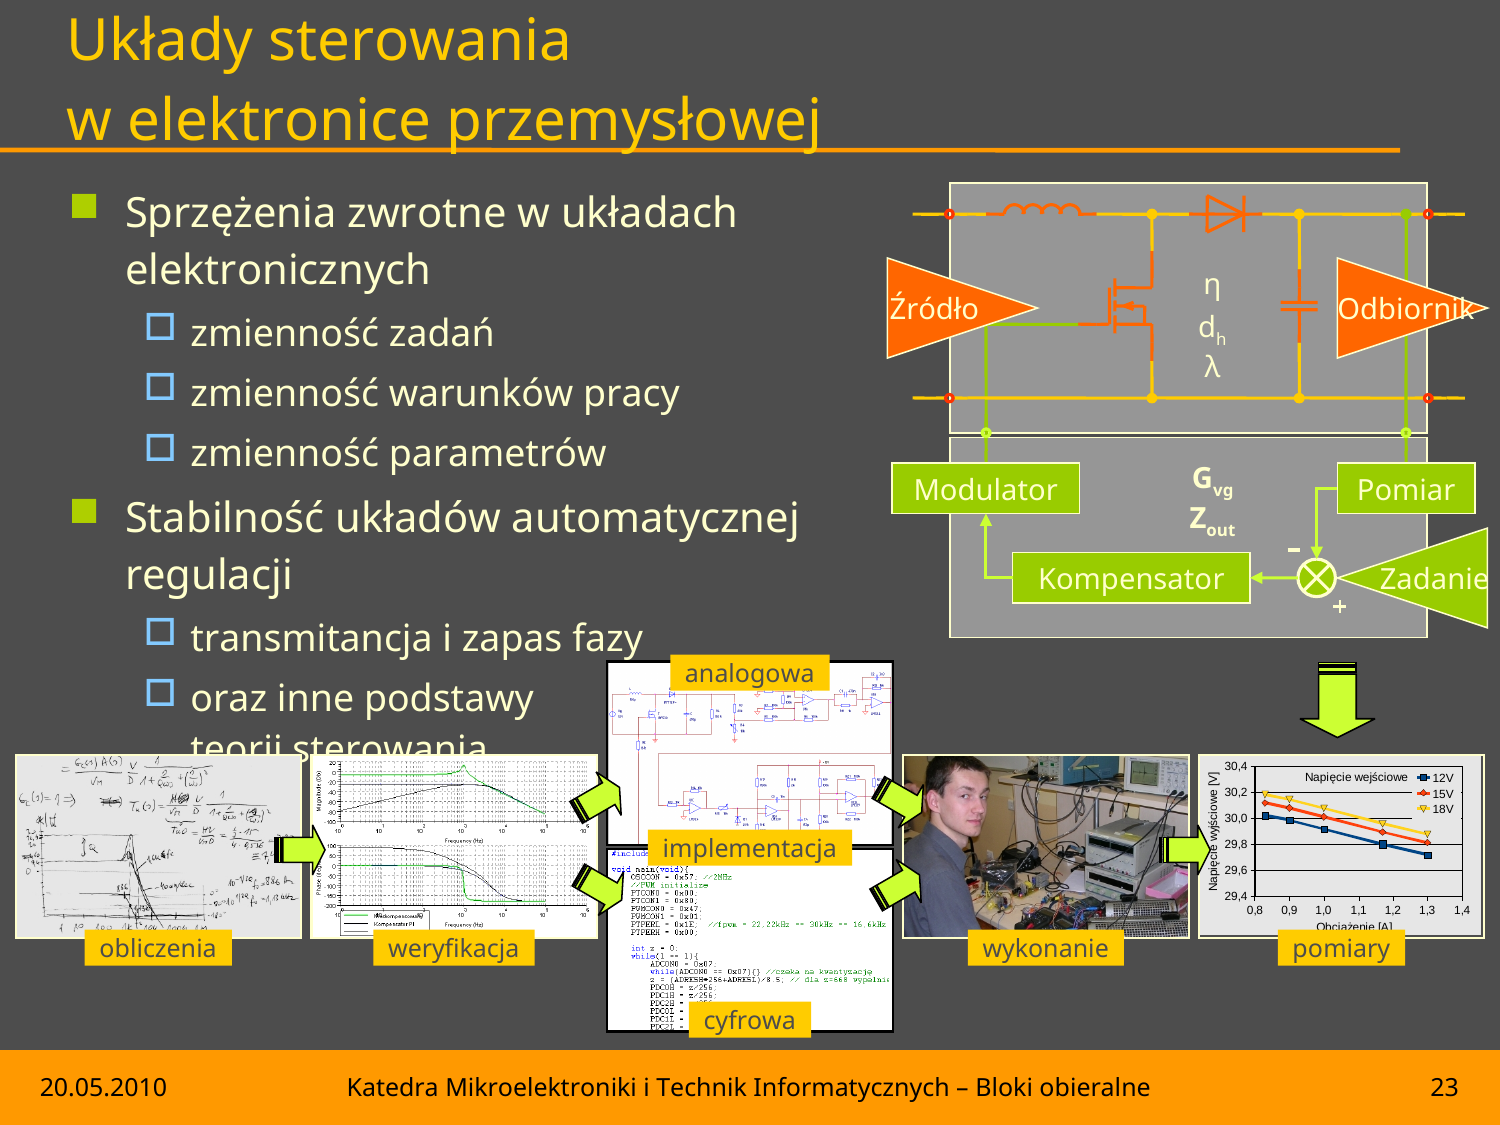

# Układy sterowania w elektronice przemysłowej
Sprzężenia zwrotne w układach elektronicznych
zmienność zadań
zmienność warunków pracy
zmienność parametrów
Stabilność układów automatycznej regulacji
transmitancja i zapas fazy
oraz inne podstawy
teorii sterowania
Źródło
η
dh
λ
Odbiornik
Gvg
Zout
Modulator
Pomiar
Zadanie
Kompensator
analogowa
implementacja
obliczenia
weryfikacja
wykonanie
pomiary
cyfrowa
20.05.2010
Katedra Mikroelektroniki i Technik Informatycznych – Bloki obieralne
23